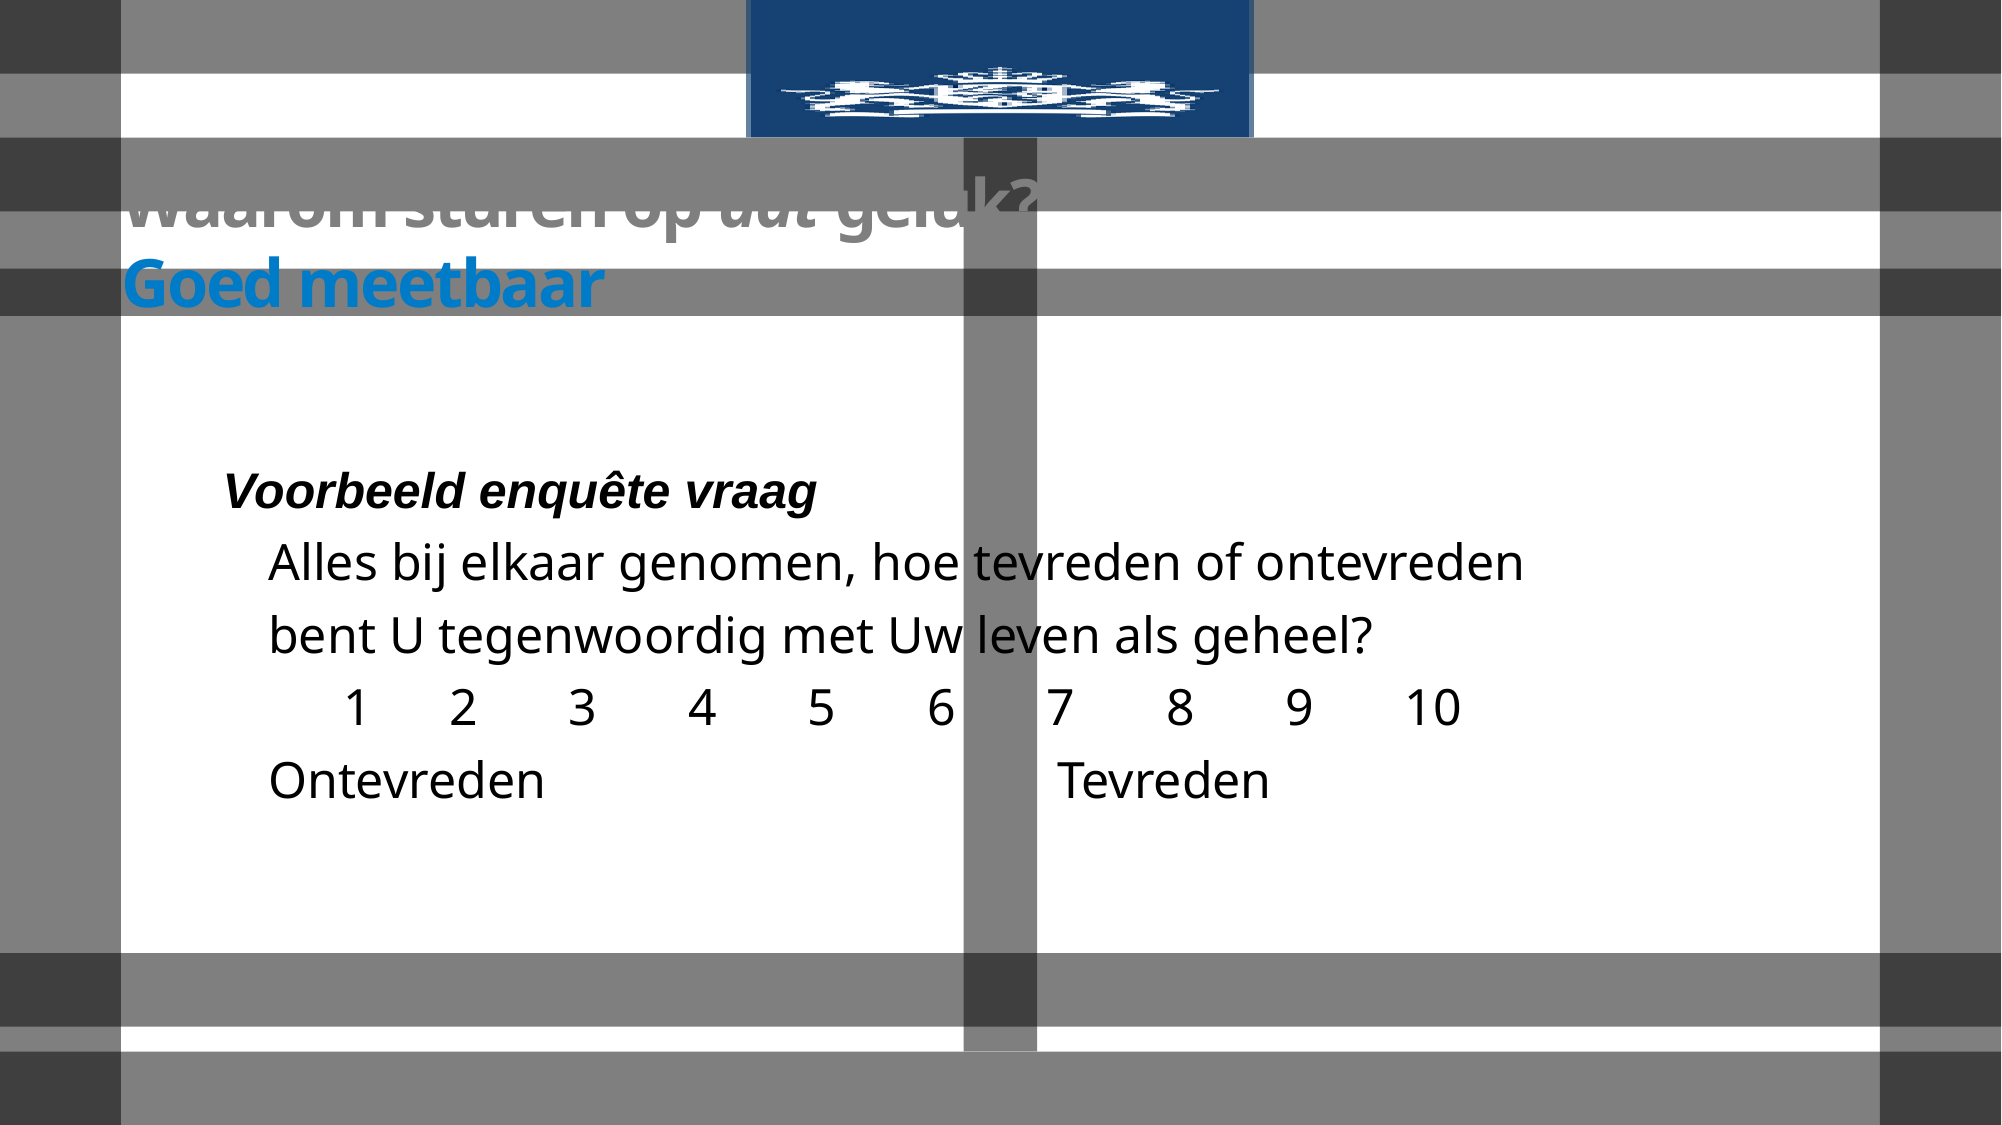

# Waarom sturen op dat geluk? Goed meetbaar
Voorbeeld enquête vraag
Alles bij elkaar genomen, hoe tevreden of ontevreden
bent U tegenwoordig met Uw leven als geheel?
	1 2 3 4 5 6 7 8 9 10
Ontevreden 		 			 Tevreden
Prof. dr. Ruut Veenhoven
 - X